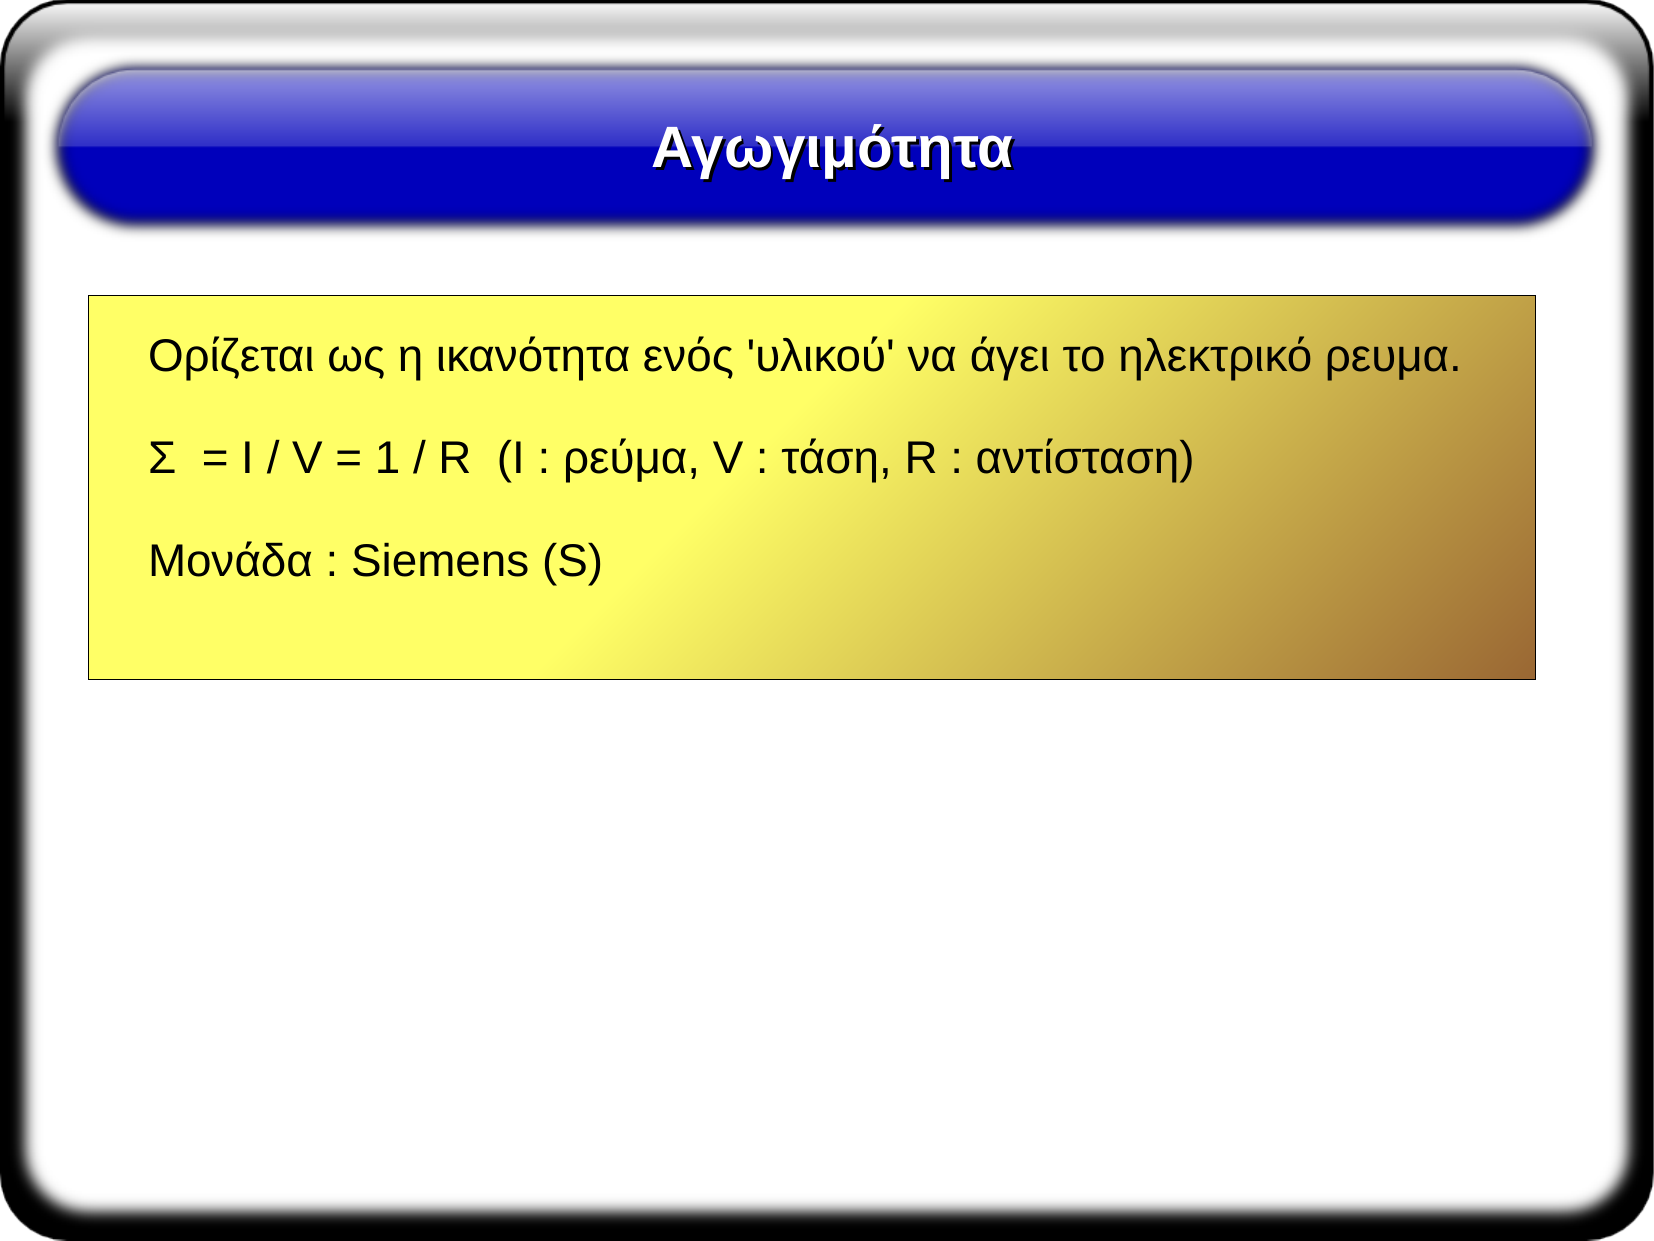

# Αγωγιμότητα
 Ορίζεται ως η ικανότητα ενός 'υλικού' να άγει το ηλεκτρικό ρευμα.
 Σ = I / V = 1 / R (I : ρεύμα, V : τάση, R : αντίσταση)
 Μονάδα : Siemens (S)